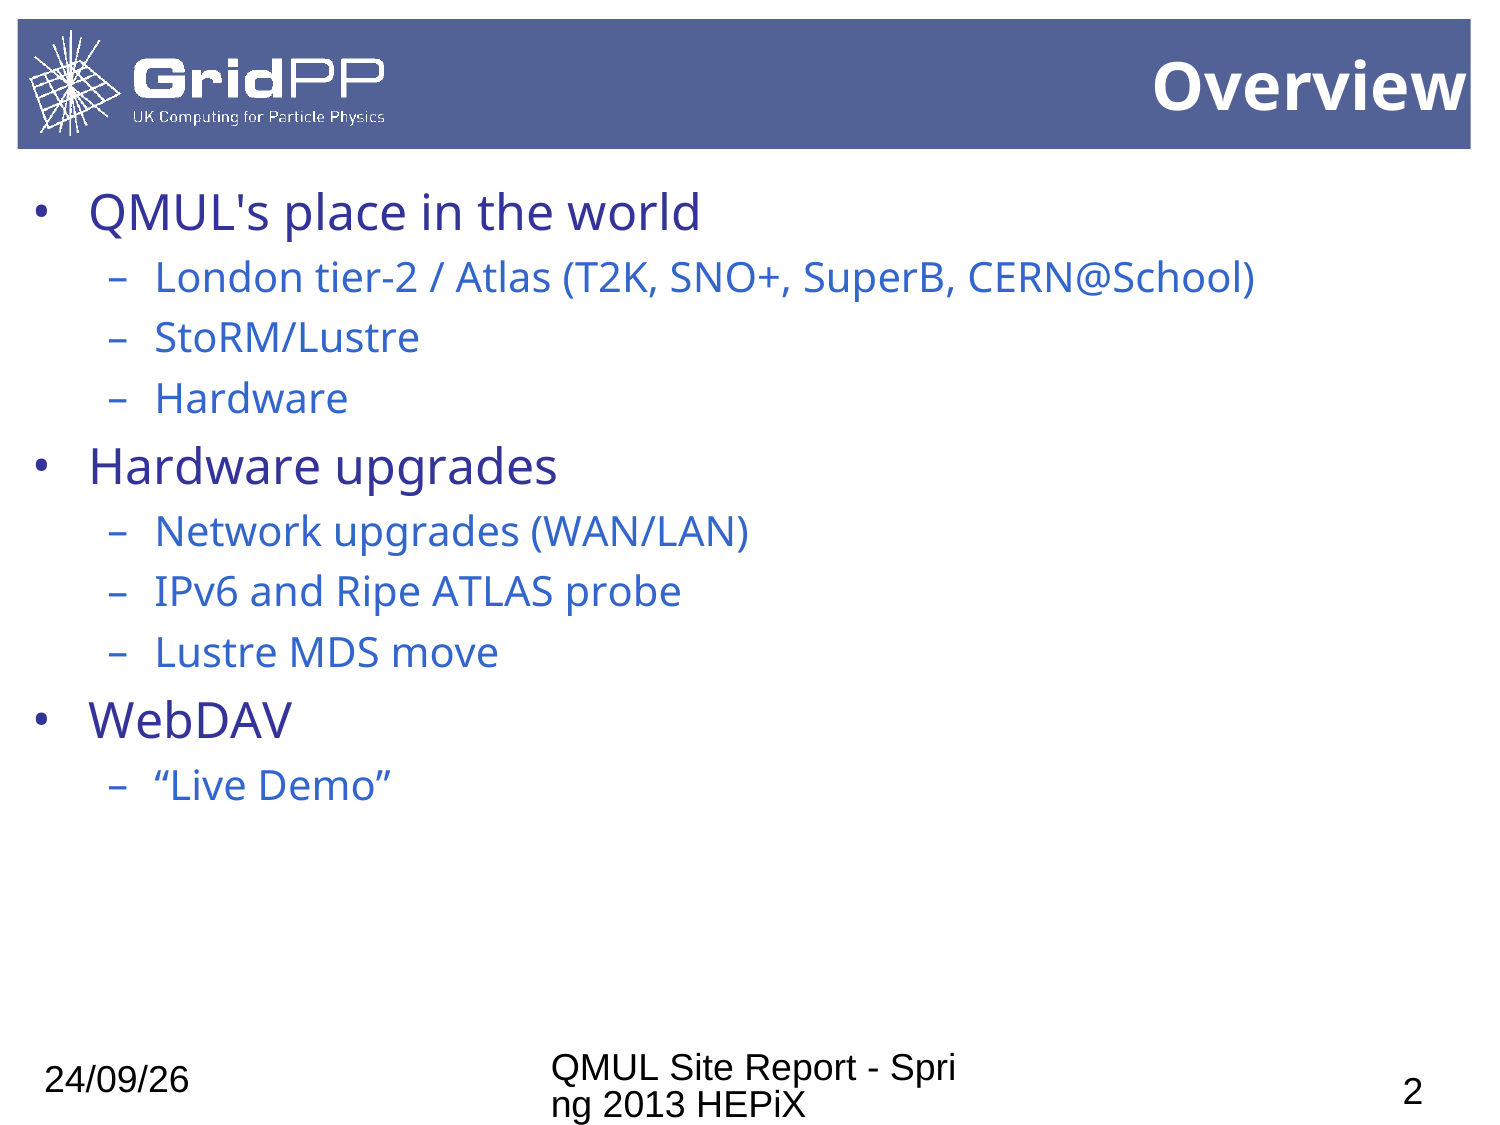

# Overview
QMUL's place in the world
London tier-2 / Atlas (T2K, SNO+, SuperB, CERN@School)
StoRM/Lustre
Hardware
Hardware upgrades
Network upgrades (WAN/LAN)
IPv6 and Ripe ATLAS probe
Lustre MDS move
WebDAV
“Live Demo”
QMUL Site Report - Spring 2013 HEPiX
2